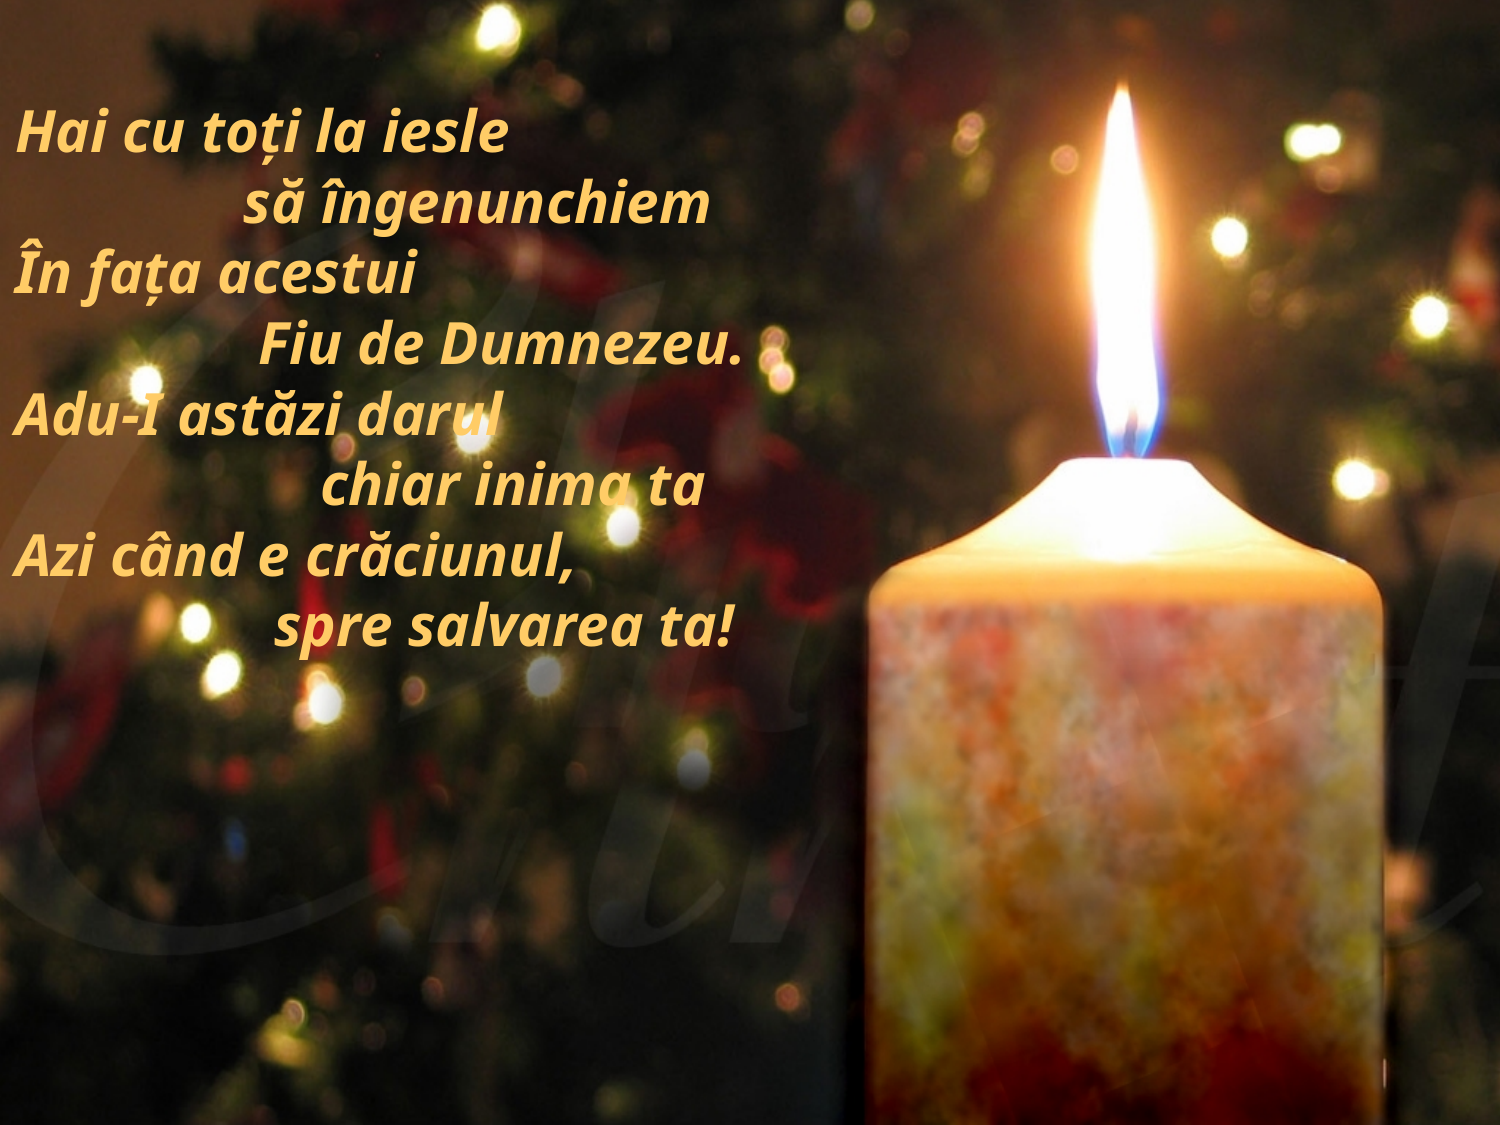

Hai cu toţi la iesle
 să îngenunchiem
În faţa acestui
 Fiu de Dumnezeu.
Adu-I astăzi darul
 chiar inima ta
Azi când e crăciunul,
 spre salvarea ta!